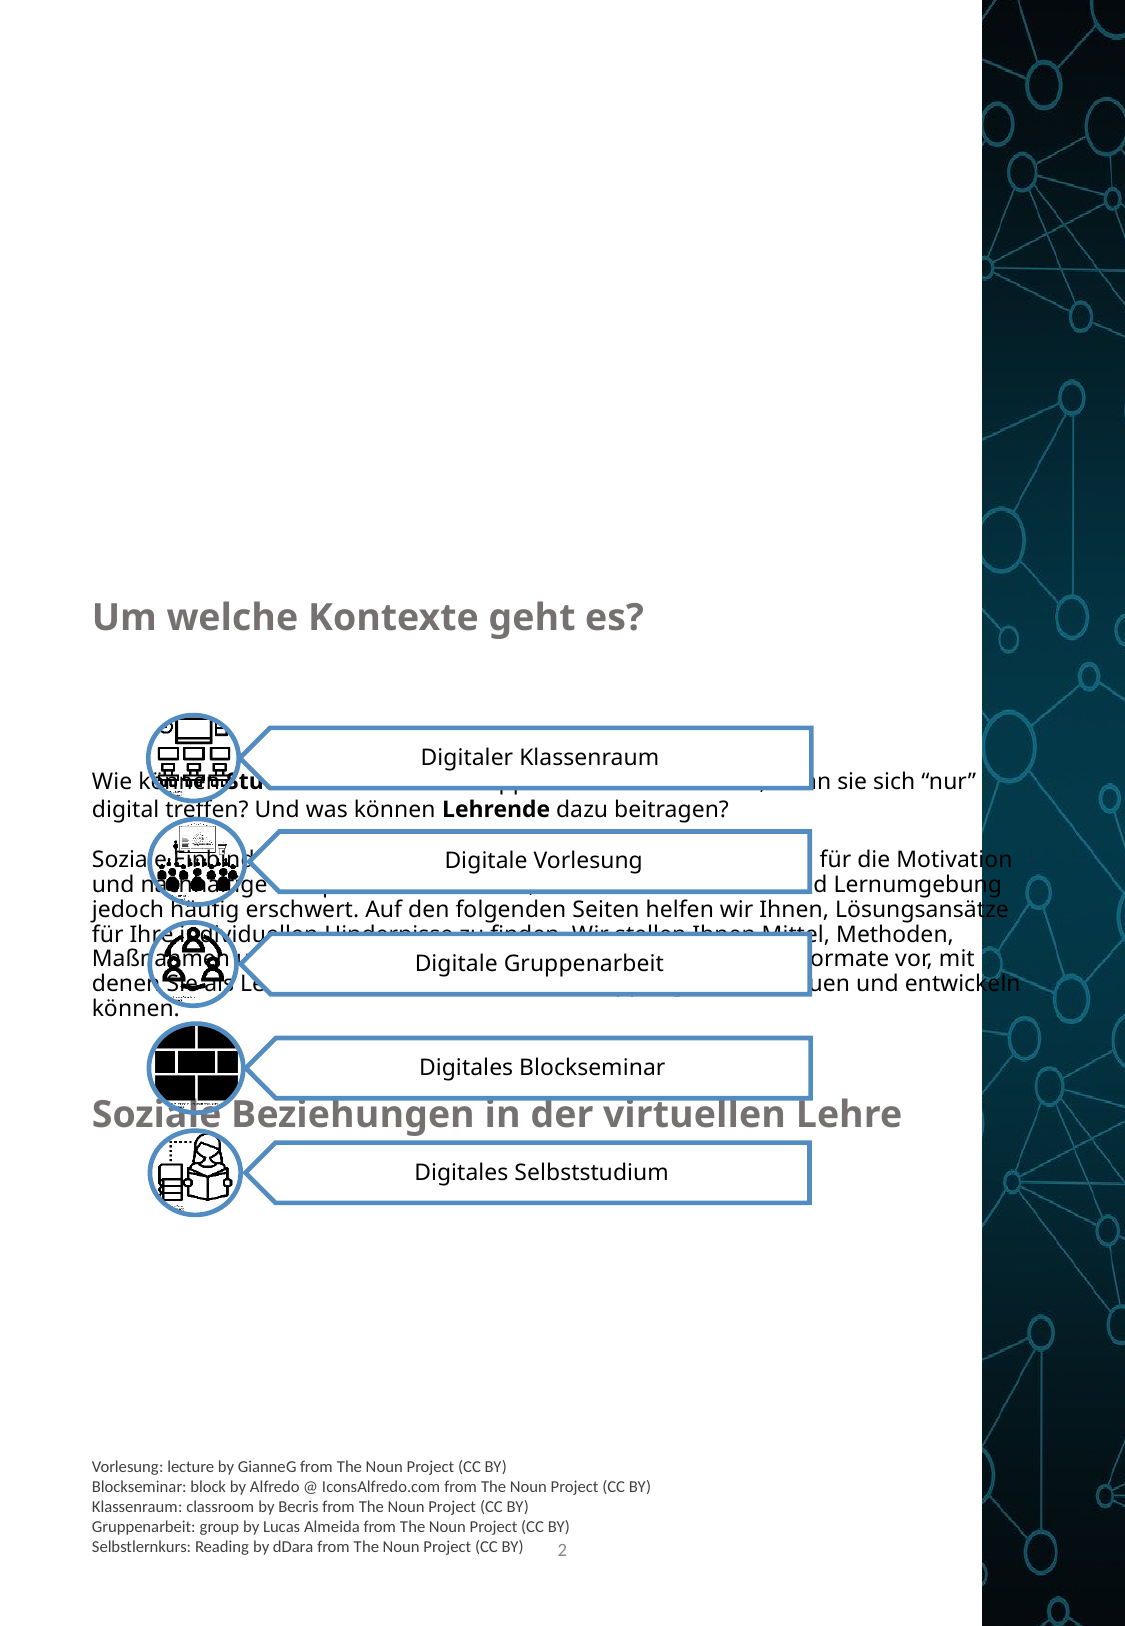

# Wie können Studierendezu einer Gruppe zusammenwachsen, wenn sie sich “nur” digital treffen? Und was können Lehrende dazu beitragen?   Soziale Einbindung und der Aufbau persönlicher Beziehungen sind für die Motivation und nachhaltige Lernprozesse förderlich, in der virtuellen Lehre und Lernumgebung jedoch häufig erschwert. Auf den folgenden Seiten helfen wir Ihnen, Lösungsansätze für Ihre individuellen Hindernisse zu finden. Wir stellen Ihnen Mittel, Methoden, Maßnahmen und Interventionen für verschiedene Veranstaltungsformate vor, mit denen Sie als Lehrende und Studierende ein Gruppengefühl aufbauen und entwickeln können.
Um welche Kontexte geht es?
Digitaler Klassenraum
Digitale Vorlesung
Digitale Gruppenarbeit
Digitales Blockseminar
Digitales Selbststudium
Soziale Beziehungen in der virtuellen Lehre
Vorlesung: lecture by GianneG from The Noun Project (CC BY)
Blockseminar: block by Alfredo @ IconsAlfredo.com from The Noun Project (CC BY)
Klassenraum: classroom by Becris from The Noun Project (CC BY)
Gruppenarbeit: group by Lucas Almeida from The Noun Project (CC BY)
Selbstlernkurs: Reading by dDara from The Noun Project (CC BY)
2